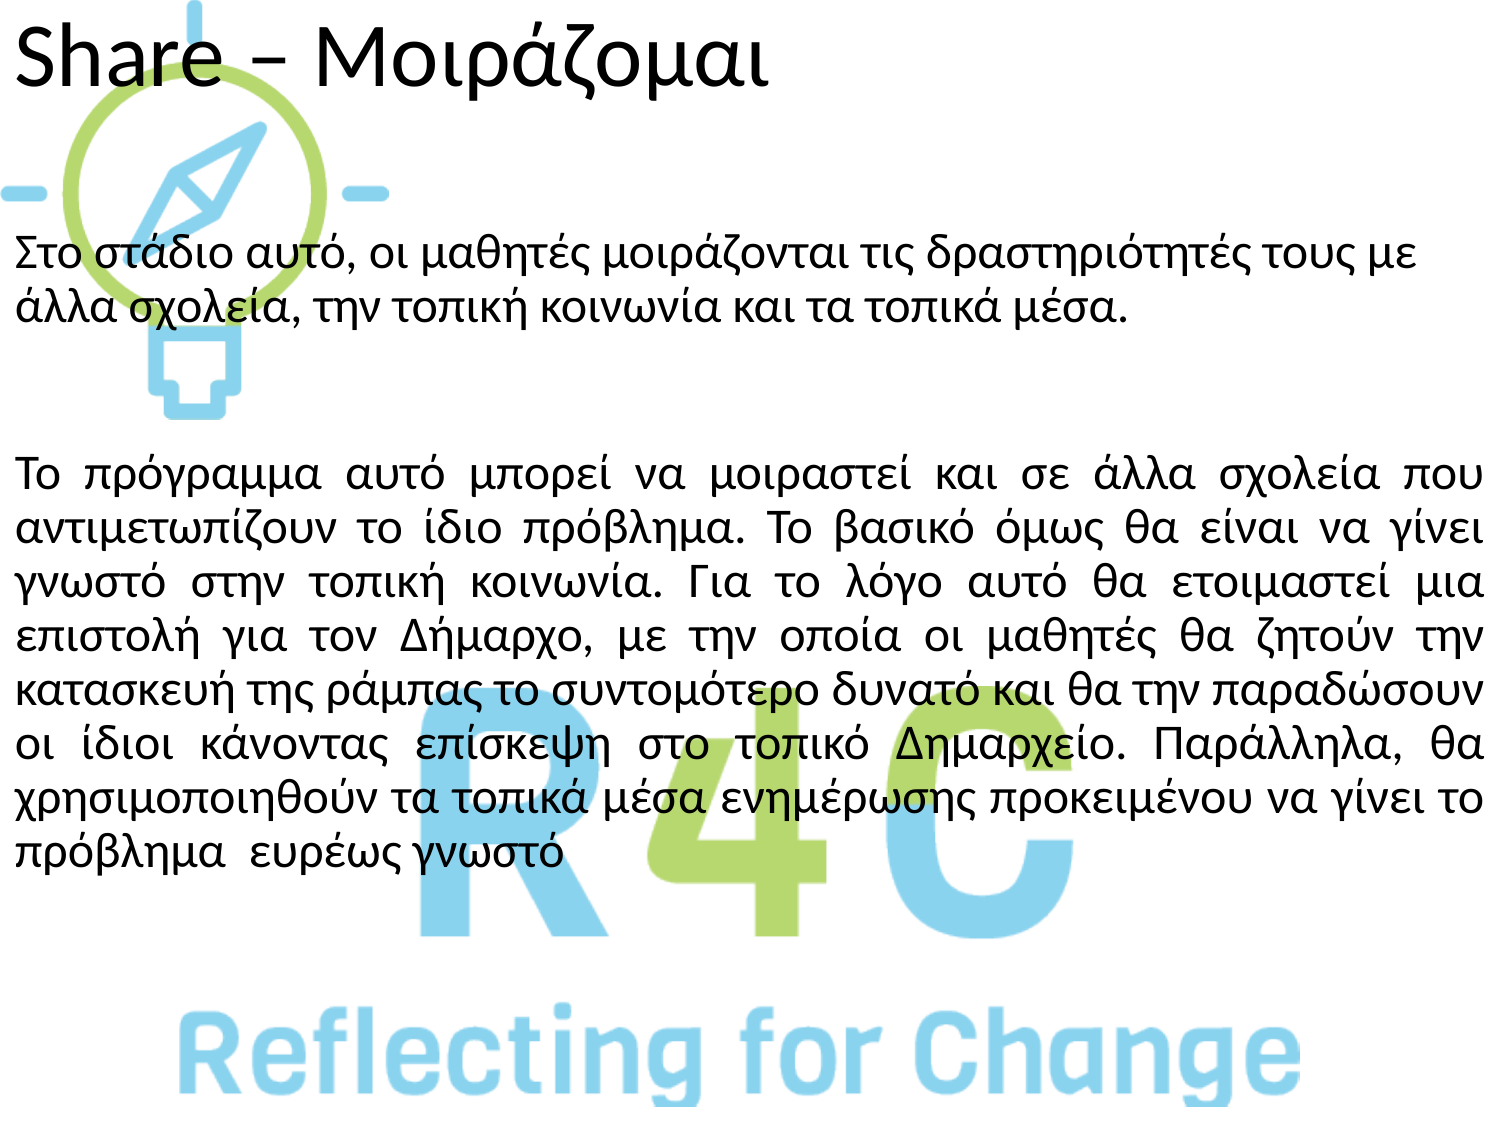

# Share – Μοιράζομαι
Στο στάδιο αυτό, οι μαθητές μοιράζονται τις δραστηριότητές τους με άλλα σχολεία, την τοπική κοινωνία και τα τοπικά μέσα.
Το πρόγραμμα αυτό μπορεί να μοιραστεί και σε άλλα σχολεία που αντιμετωπίζουν το ίδιο πρόβλημα. Το βασικό όμως θα είναι να γίνει γνωστό στην τοπική κοινωνία. Για το λόγο αυτό θα ετοιμαστεί μια επιστολή για τον Δήμαρχο, με την οποία οι μαθητές θα ζητούν την κατασκευή της ράμπας το συντομότερο δυνατό και θα την παραδώσουν οι ίδιοι κάνοντας επίσκεψη στο τοπικό Δημαρχείο. Παράλληλα, θα χρησιμοποιηθούν τα τοπικά μέσα ενημέρωσης προκειμένου να γίνει το πρόβλημα ευρέως γνωστό